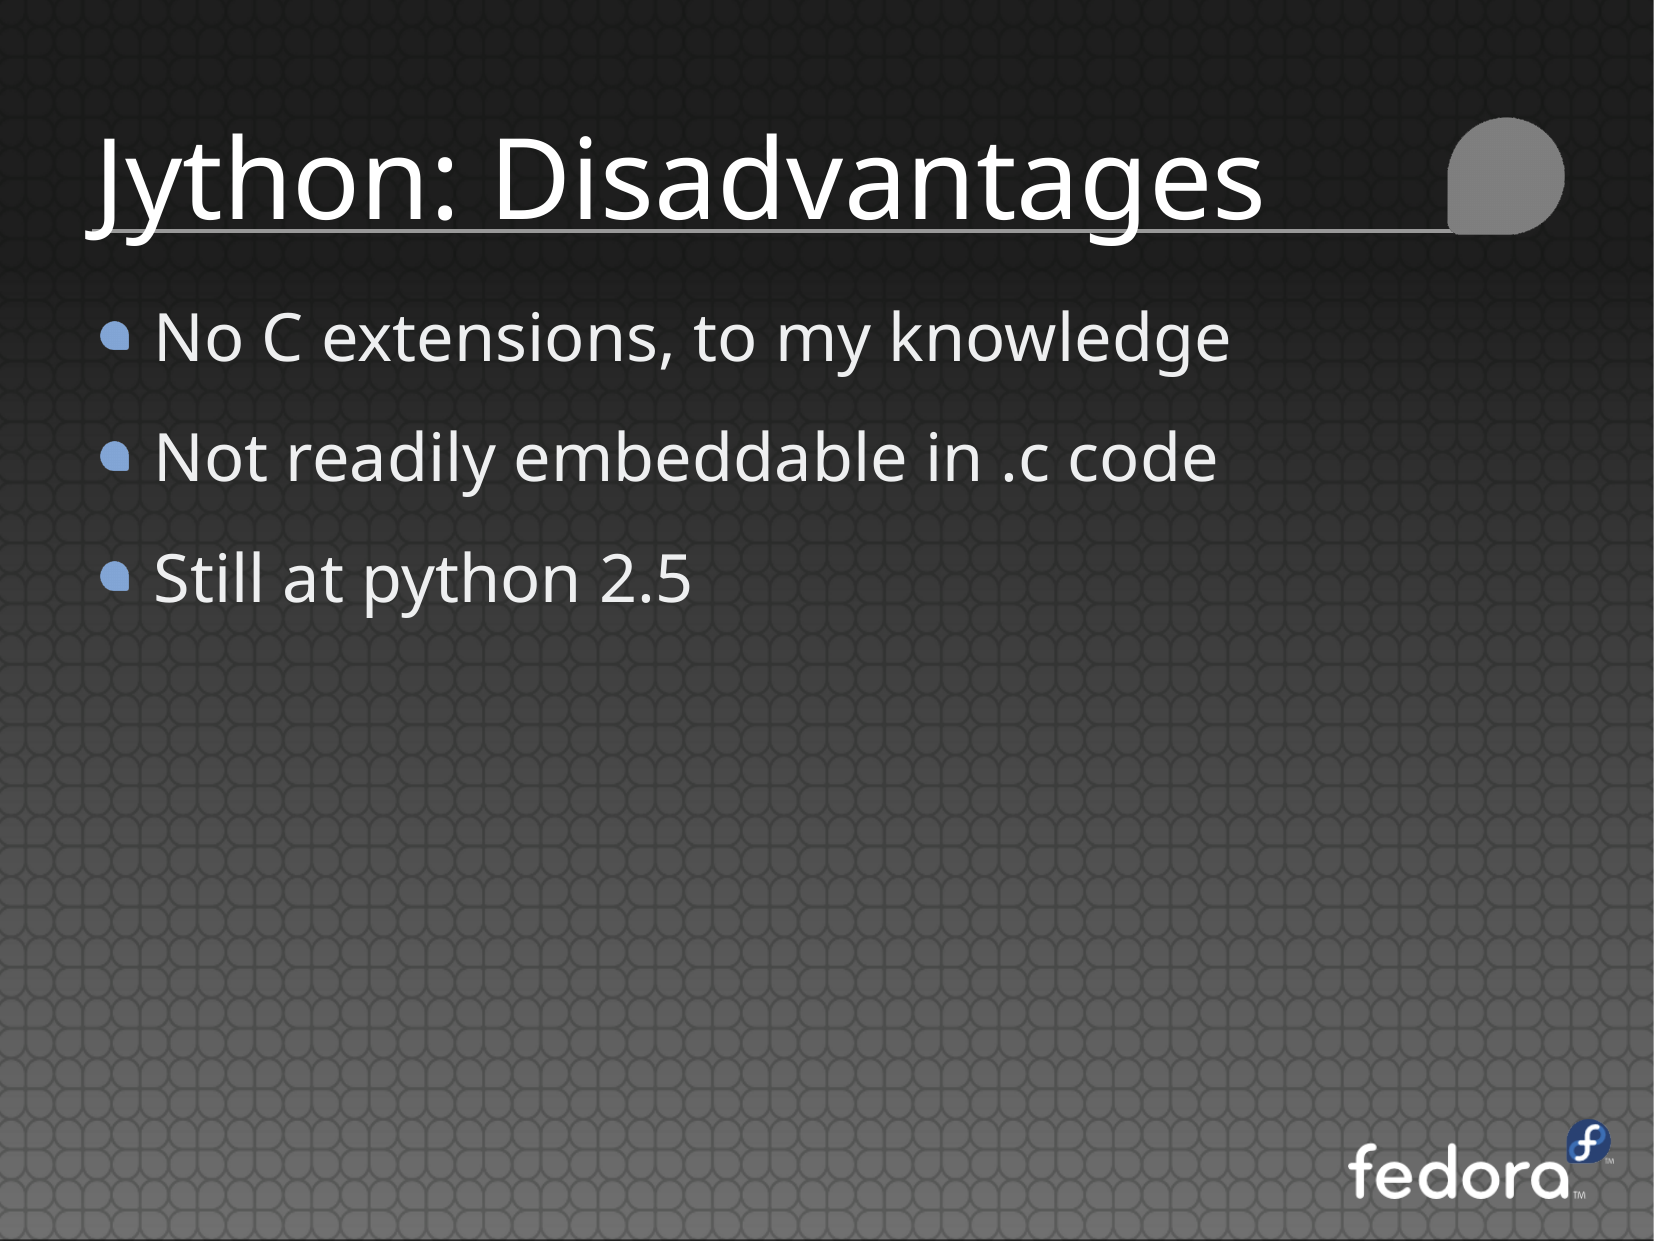

Jython: Disadvantages
# No C extensions, to my knowledge
Not readily embeddable in .c code
Still at python 2.5